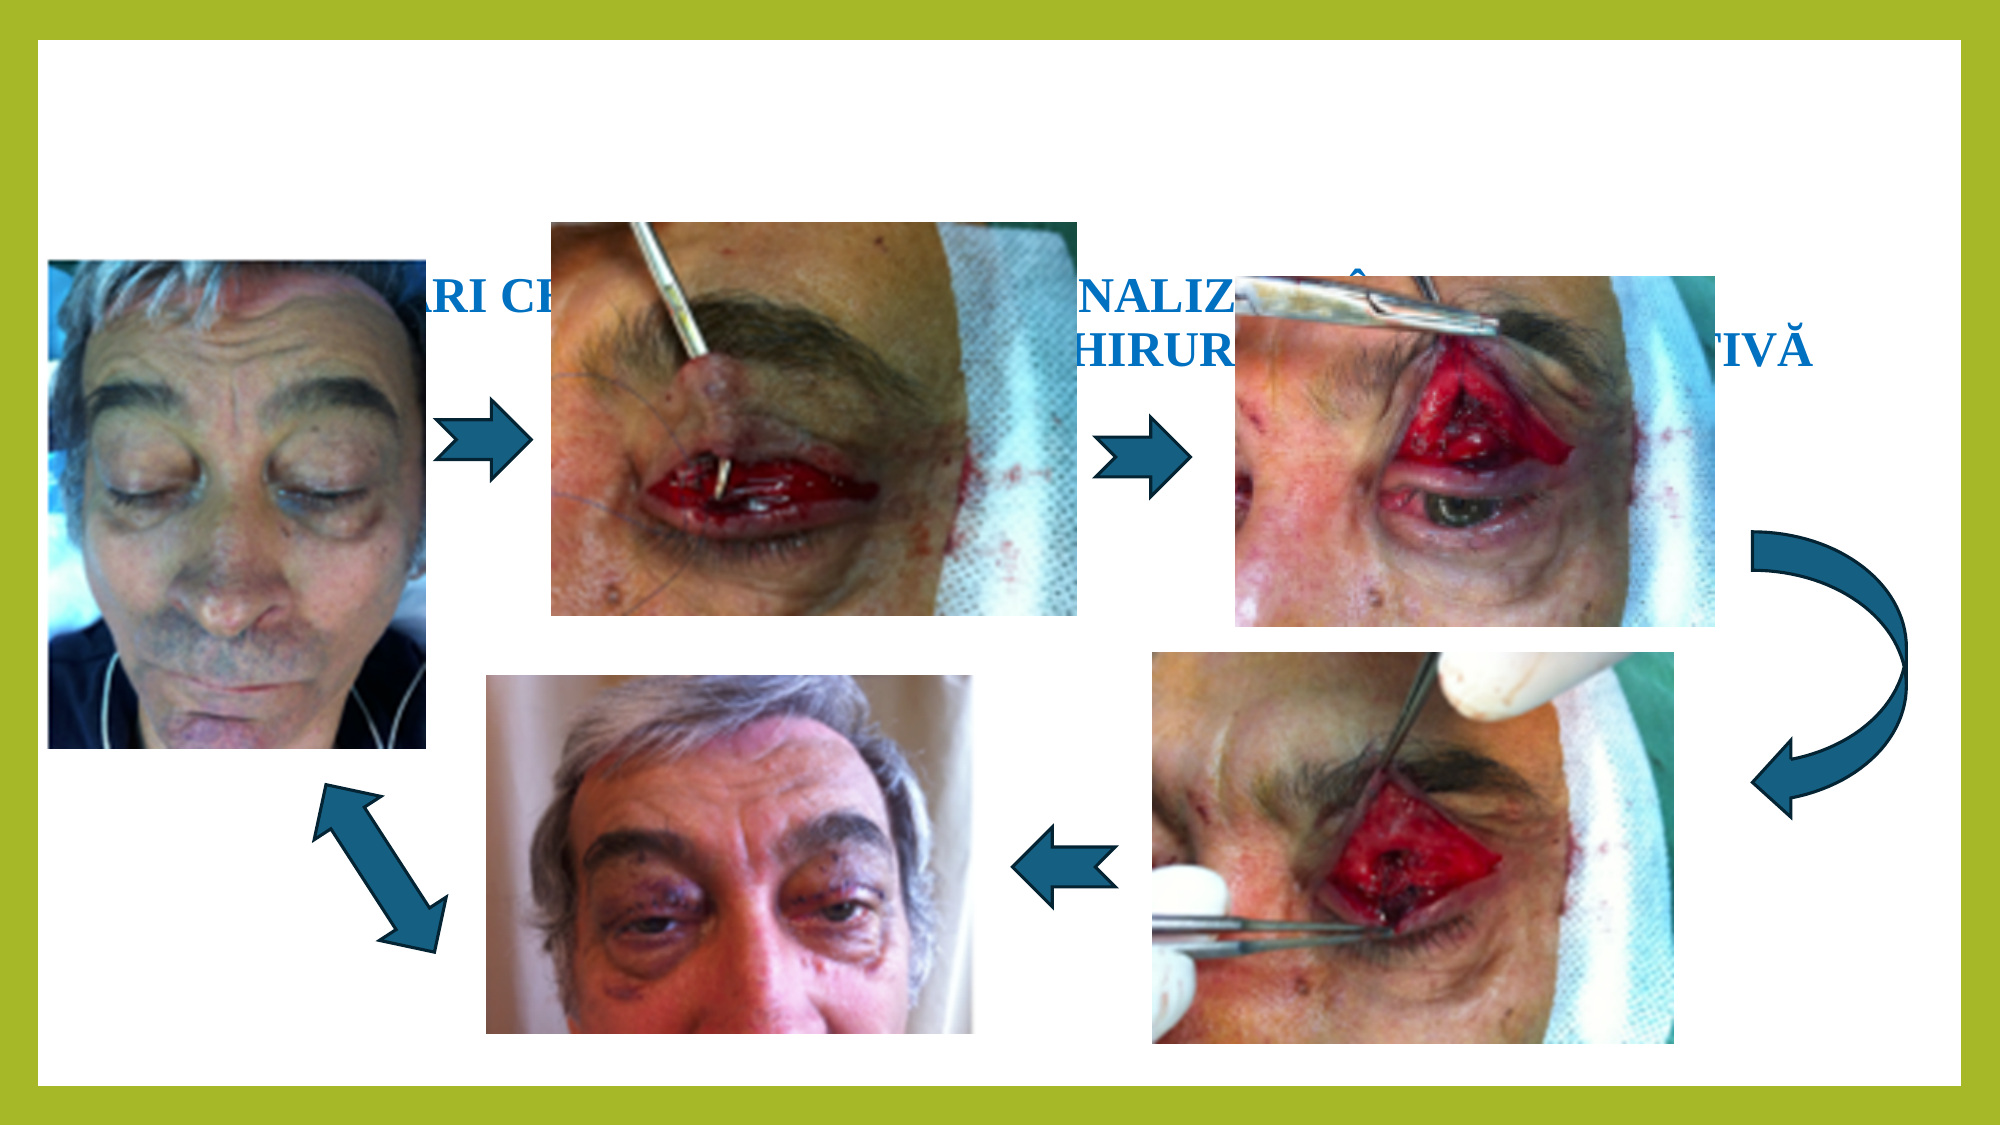

# C. ABORDĂRI CHIRURGICALE PERSONALIZATE ÎN CHIRURGIA RECONSTRUCTIVĂ